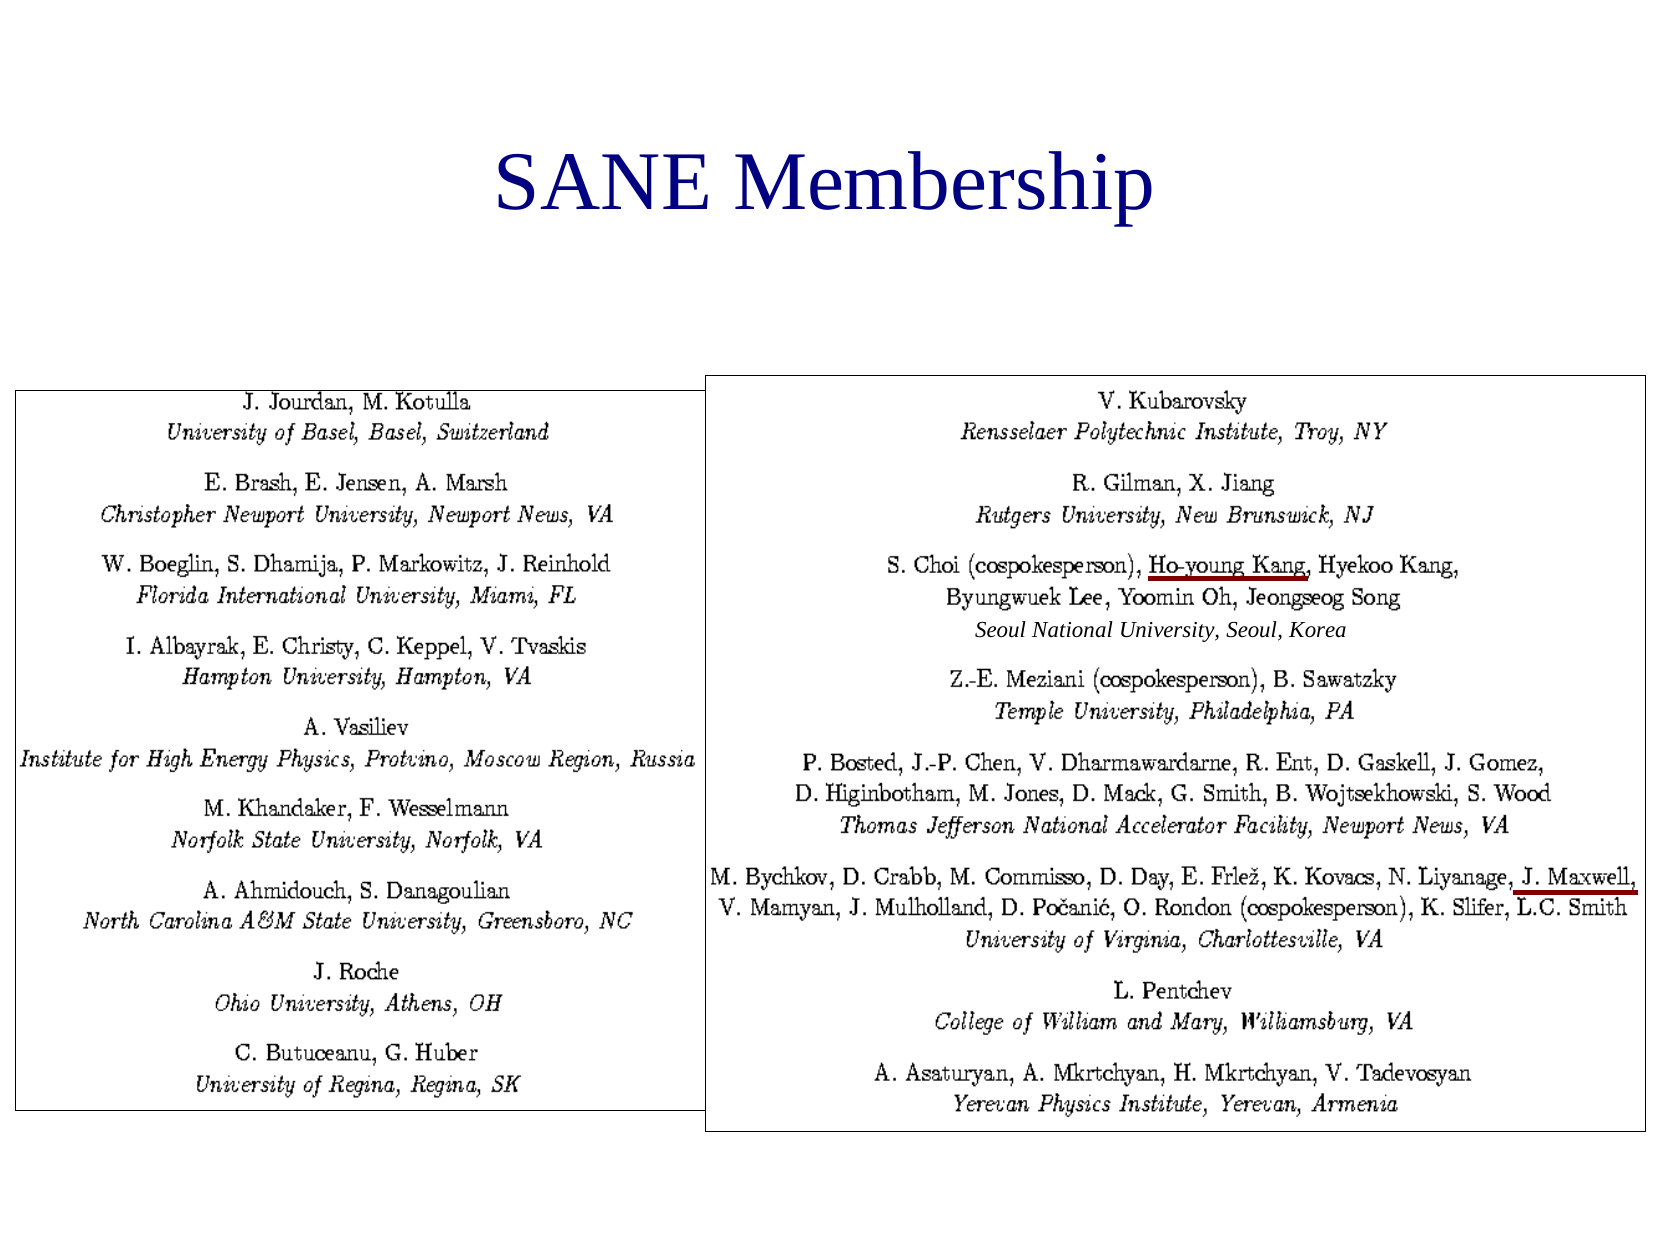

# SANE Membership
Seoul National University, Seoul, Korea